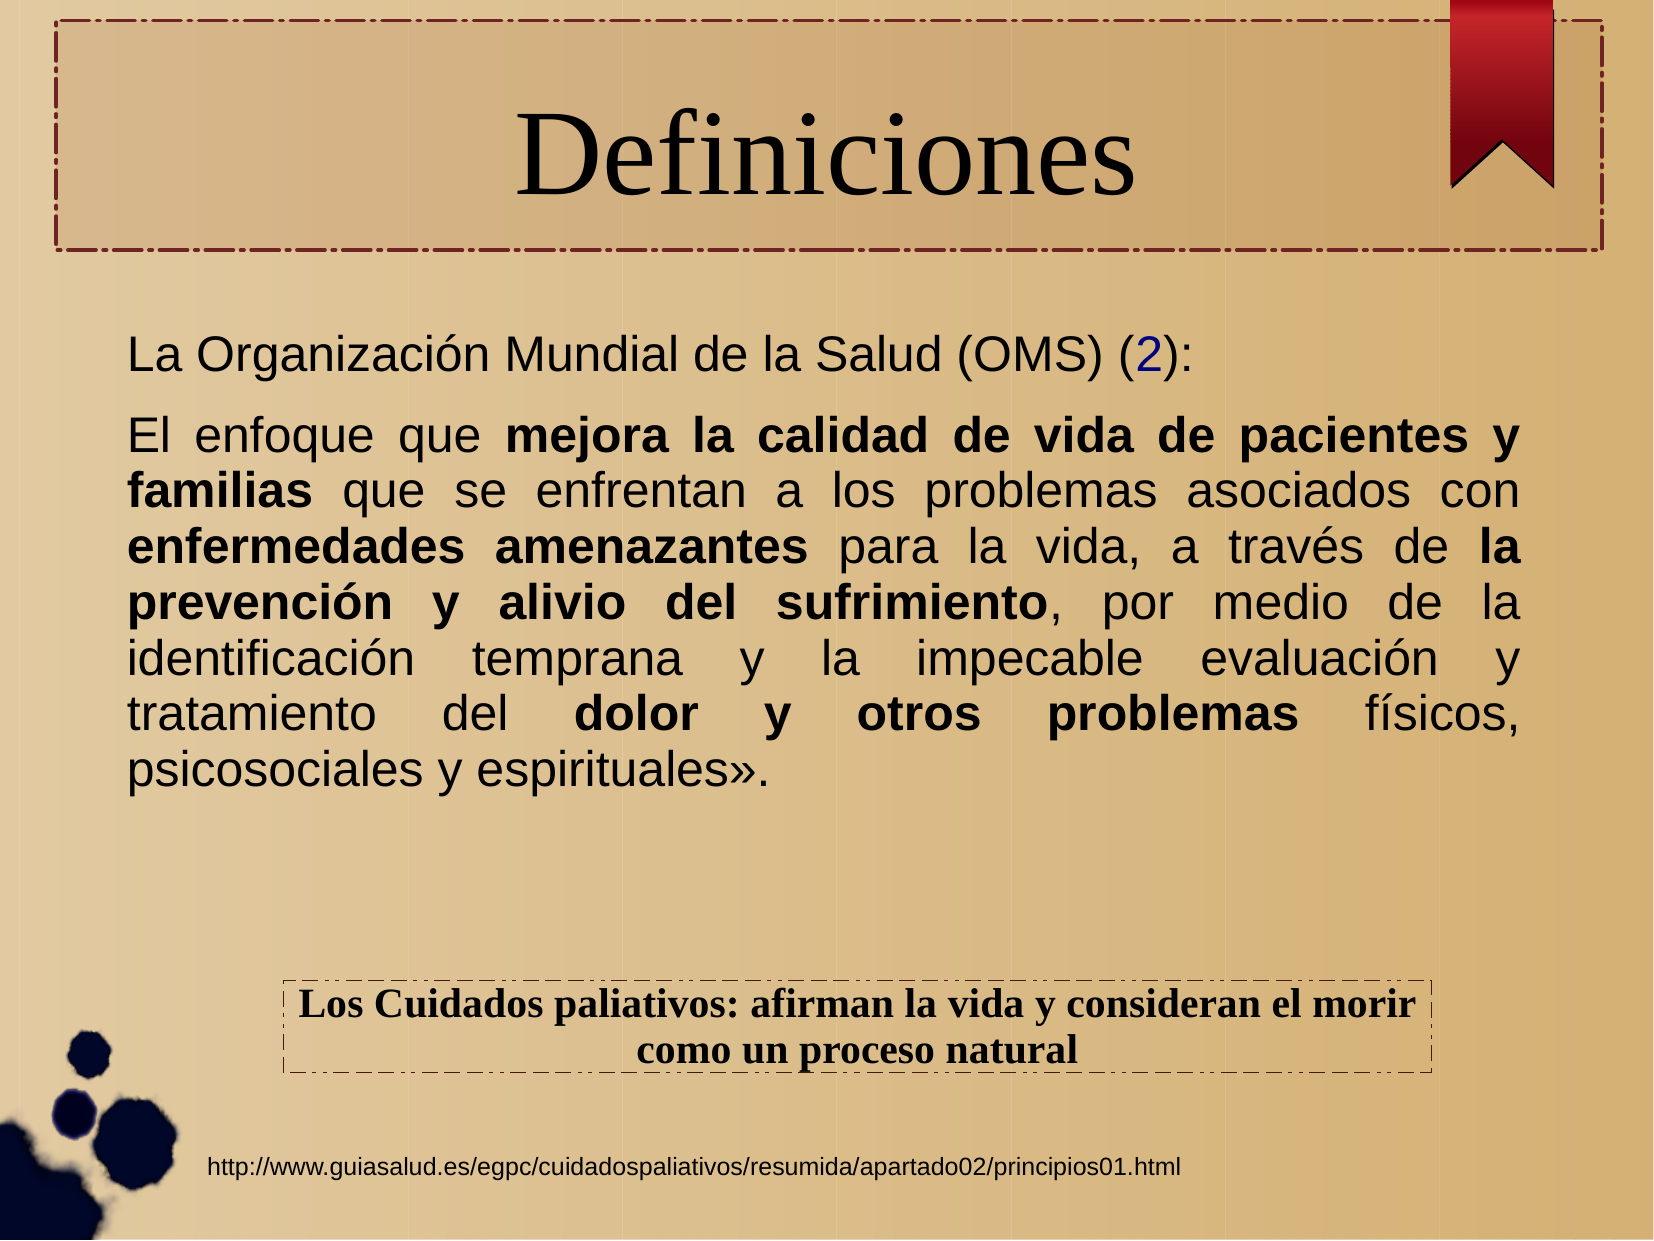

# Definiciones
La Organización Mundial de la Salud (OMS) (2):
El enfoque que mejora la calidad de vida de pacientes y familias que se enfrentan a los problemas asociados con enfermedades amenazantes para la vida, a través de la prevención y alivio del sufrimiento, por medio de la identiﬁcación temprana y la impecable evaluación y tratamiento del dolor y otros problemas físicos, psicosociales y espirituales».
Los Cuidados paliativos: afirman la vida y consideran el morir como un proceso natural
http://www.guiasalud.es/egpc/cuidadospaliativos/resumida/apartado02/principios01.html